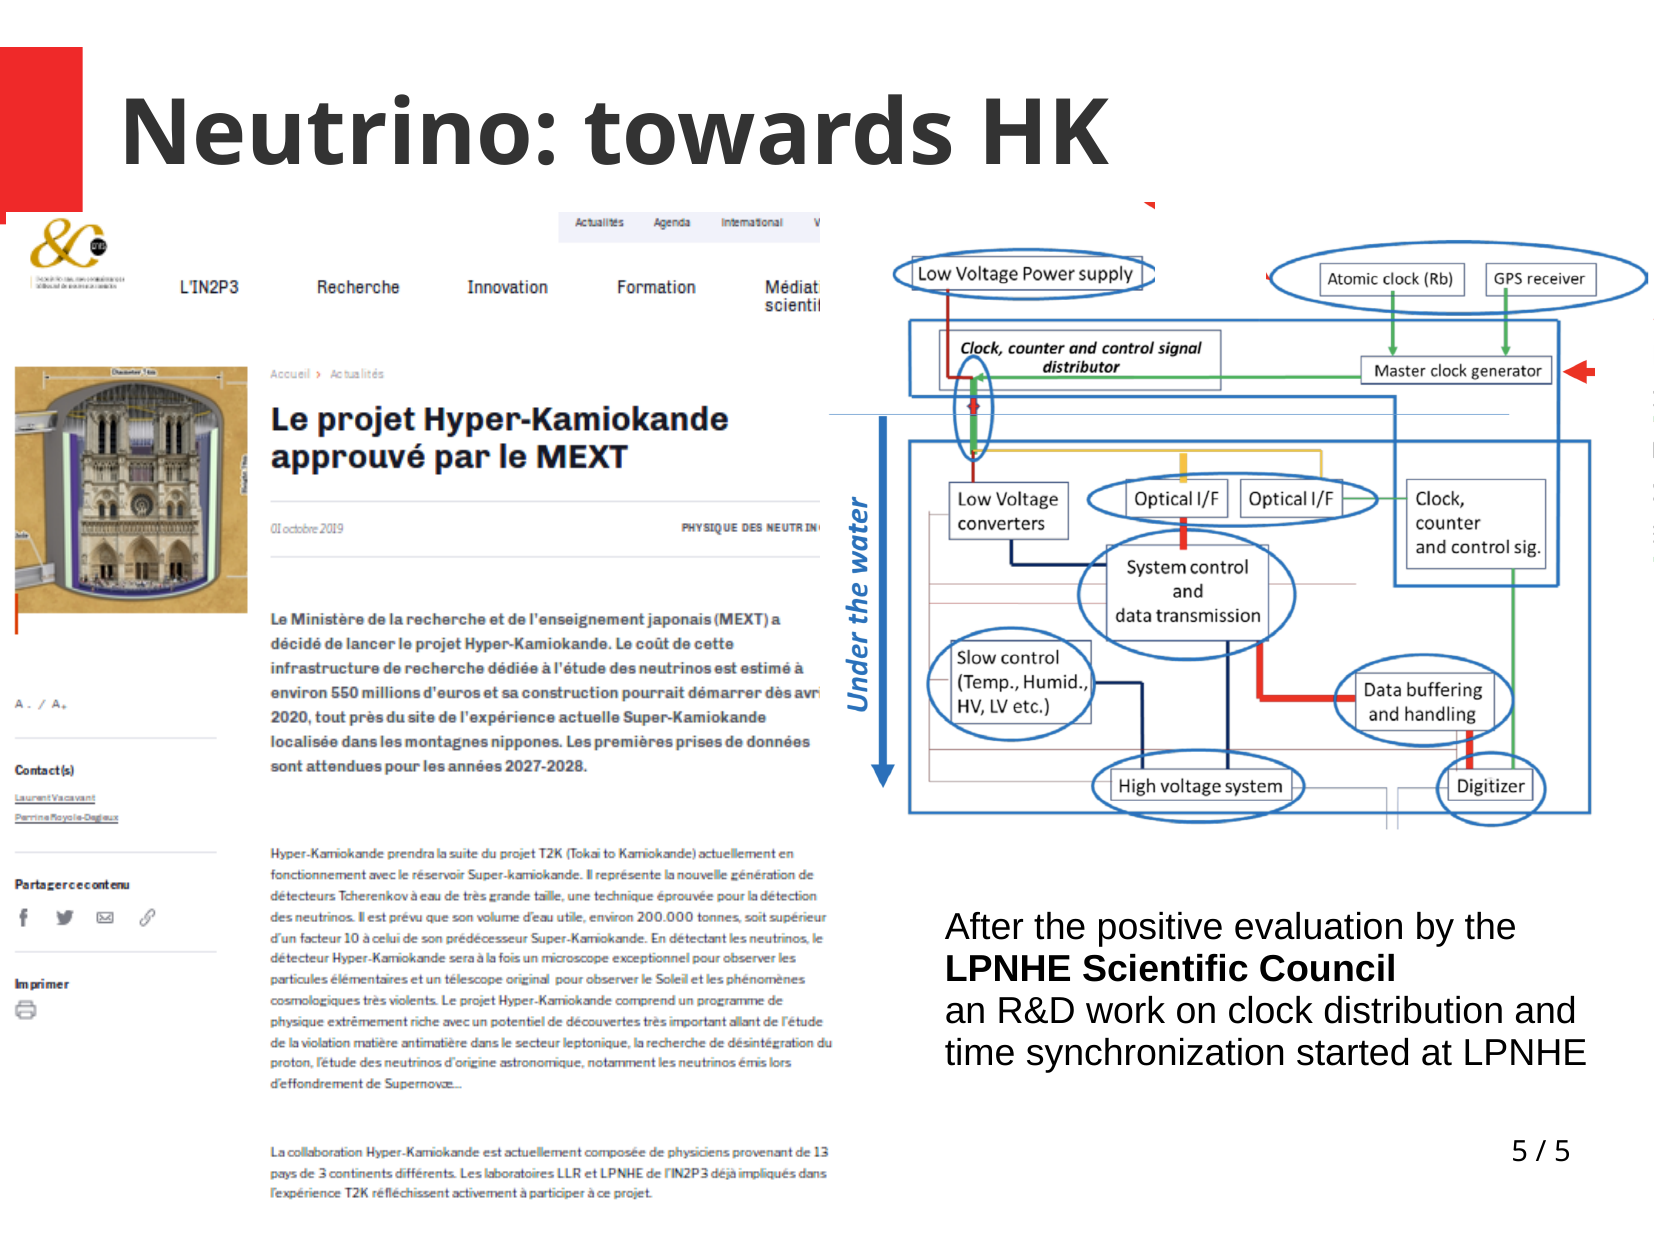

# Neutrino: towards HK
After the positive evaluation by the
LPNHE Scientific Council
an R&D work on clock distribution and
time synchronization started at LPNHE
5